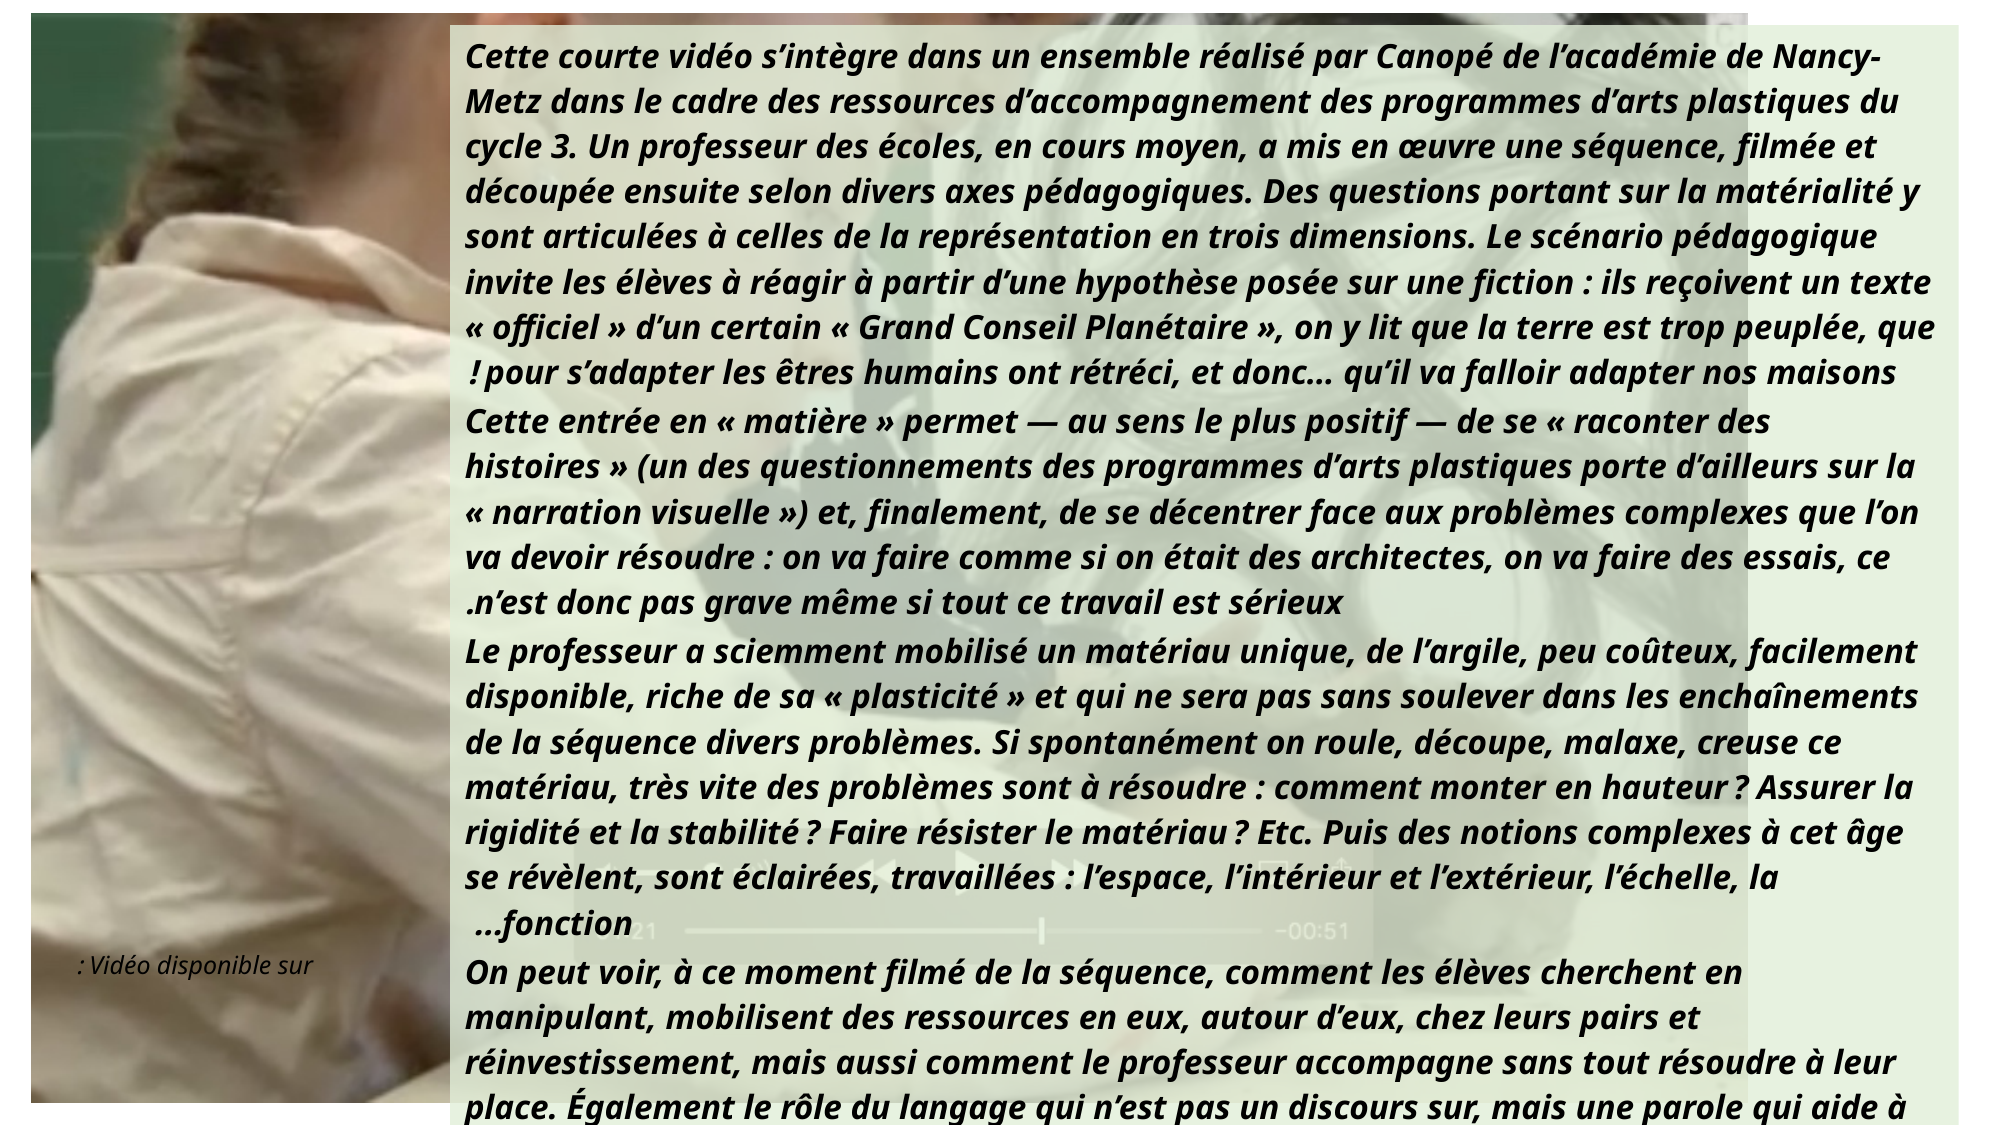

Cette courte vidéo s’intègre dans un ensemble réalisé par Canopé de l’académie de Nancy-Metz dans le cadre des ressources d’accompagnement des programmes d’arts plastiques du cycle 3. Un professeur des écoles, en cours moyen, a mis en œuvre une séquence, filmée et découpée ensuite selon divers axes pédagogiques. Des questions portant sur la matérialité y sont articulées à celles de la représentation en trois dimensions. Le scénario pédagogique invite les élèves à réagir à partir d’une hypothèse posée sur une fiction : ils reçoivent un texte « officiel » d’un certain « Grand Conseil Planétaire », on y lit que la terre est trop peuplée, que pour s’adapter les êtres humains ont rétréci, et donc… qu’il va falloir adapter nos maisons !
Cette entrée en « matière » permet — au sens le plus positif — de se « raconter des histoires » (un des questionnements des programmes d’arts plastiques porte d’ailleurs sur la « narration visuelle ») et, finalement, de se décentrer face aux problèmes complexes que l’on va devoir résoudre : on va faire comme si on était des architectes, on va faire des essais, ce n’est donc pas grave même si tout ce travail est sérieux.
Le professeur a sciemment mobilisé un matériau unique, de l’argile, peu coûteux, facilement disponible, riche de sa « plasticité » et qui ne sera pas sans soulever dans les enchaînements de la séquence divers problèmes. Si spontanément on roule, découpe, malaxe, creuse ce matériau, très vite des problèmes sont à résoudre : comment monter en hauteur ? Assurer la rigidité et la stabilité ? Faire résister le matériau ? Etc. Puis des notions complexes à cet âge se révèlent, sont éclairées, travaillées : l’espace, l’intérieur et l’extérieur, l’échelle, la fonction…
On peut voir, à ce moment filmé de la séquence, comment les élèves cherchent en manipulant, mobilisent des ressources en eux, autour d’eux, chez leurs pairs et réinvestissement, mais aussi comment le professeur accompagne sans tout résoudre à leur place. Également le rôle du langage qui n’est pas un discours sur, mais une parole qui aide à penser dans l’action, cette action et son sens.
Vidéo disponible sur :
http://eduscol.education.fr/cid99287/ressources-d-accompagnement-enseignements-artistiques-aux-cycles-2-et-3.html#ap2
Christian Vieaux, IGEN, arts plastiques, doyen du groupe enseignements et éducation artistiques, Apprendre à chercher dans toutes les disciplines en éducation prioritaire, 5 et 6 mars 2019
Dynamique(s) des apprentissages au service d'un élève en recherche dans une séquence d'arts plastiques en EP (et ailleurs)